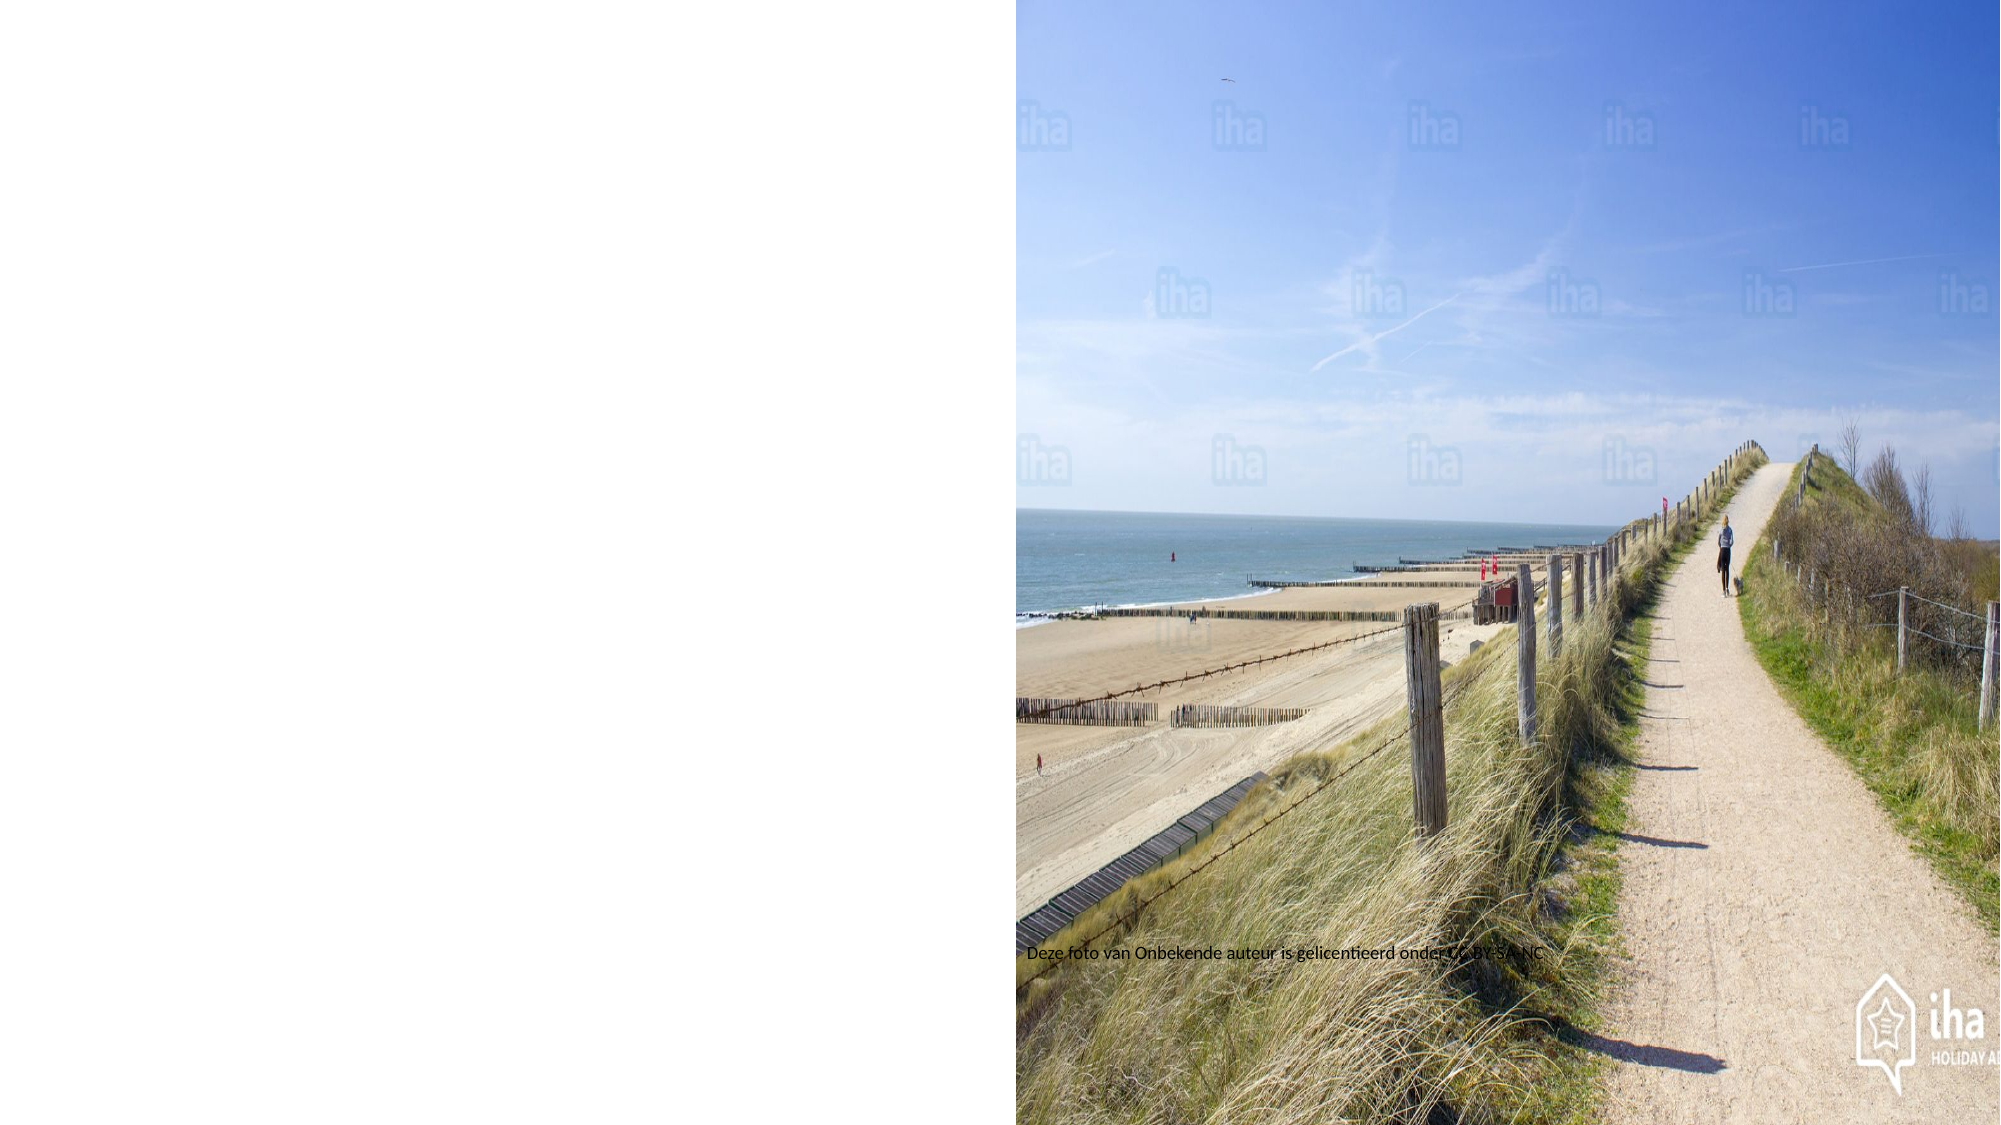

# So what does it take to be emotionally intelligent?
According to Daniel Goleman, psychologist and best-selling author he has suggested that there are 5 components critical to emotional intelligence
• Self-Awareness
• Self-Regulation
• Social Skills
• Empathy
• Motivation
Deze foto van Onbekende auteur is gelicentieerd onder CC BY-SA-NC